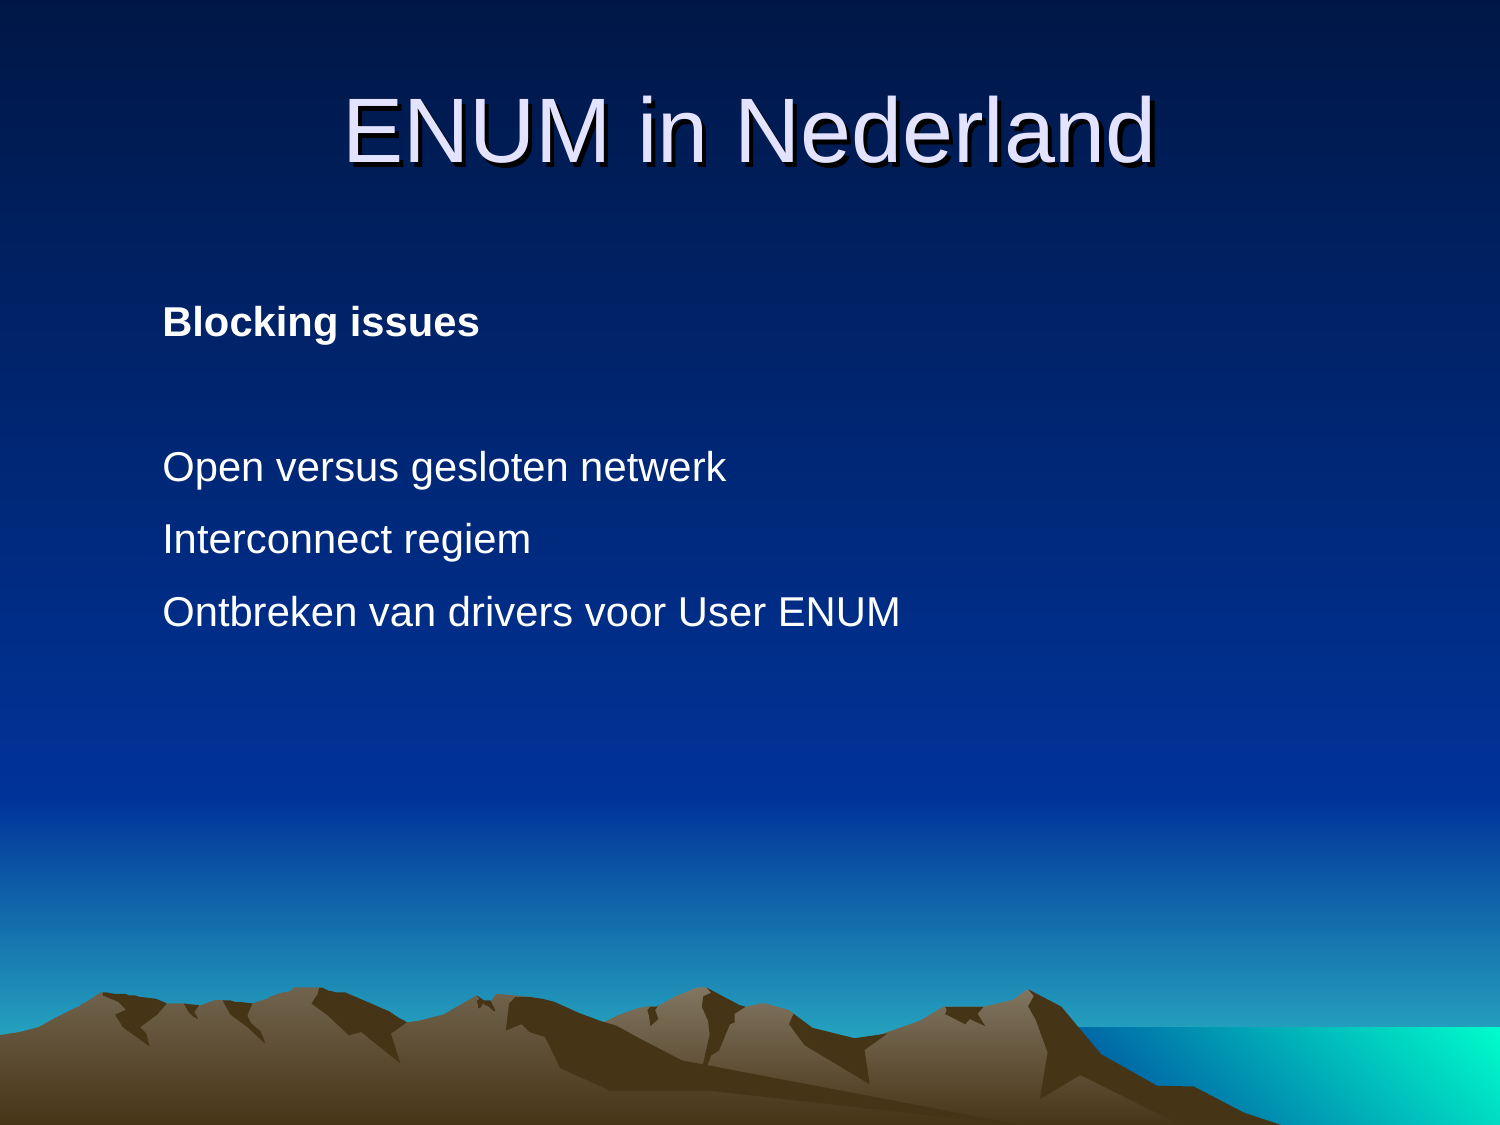

# ENUM in Nederland
Blocking issues
Open versus gesloten netwerk
Interconnect regiem
Ontbreken van drivers voor User ENUM